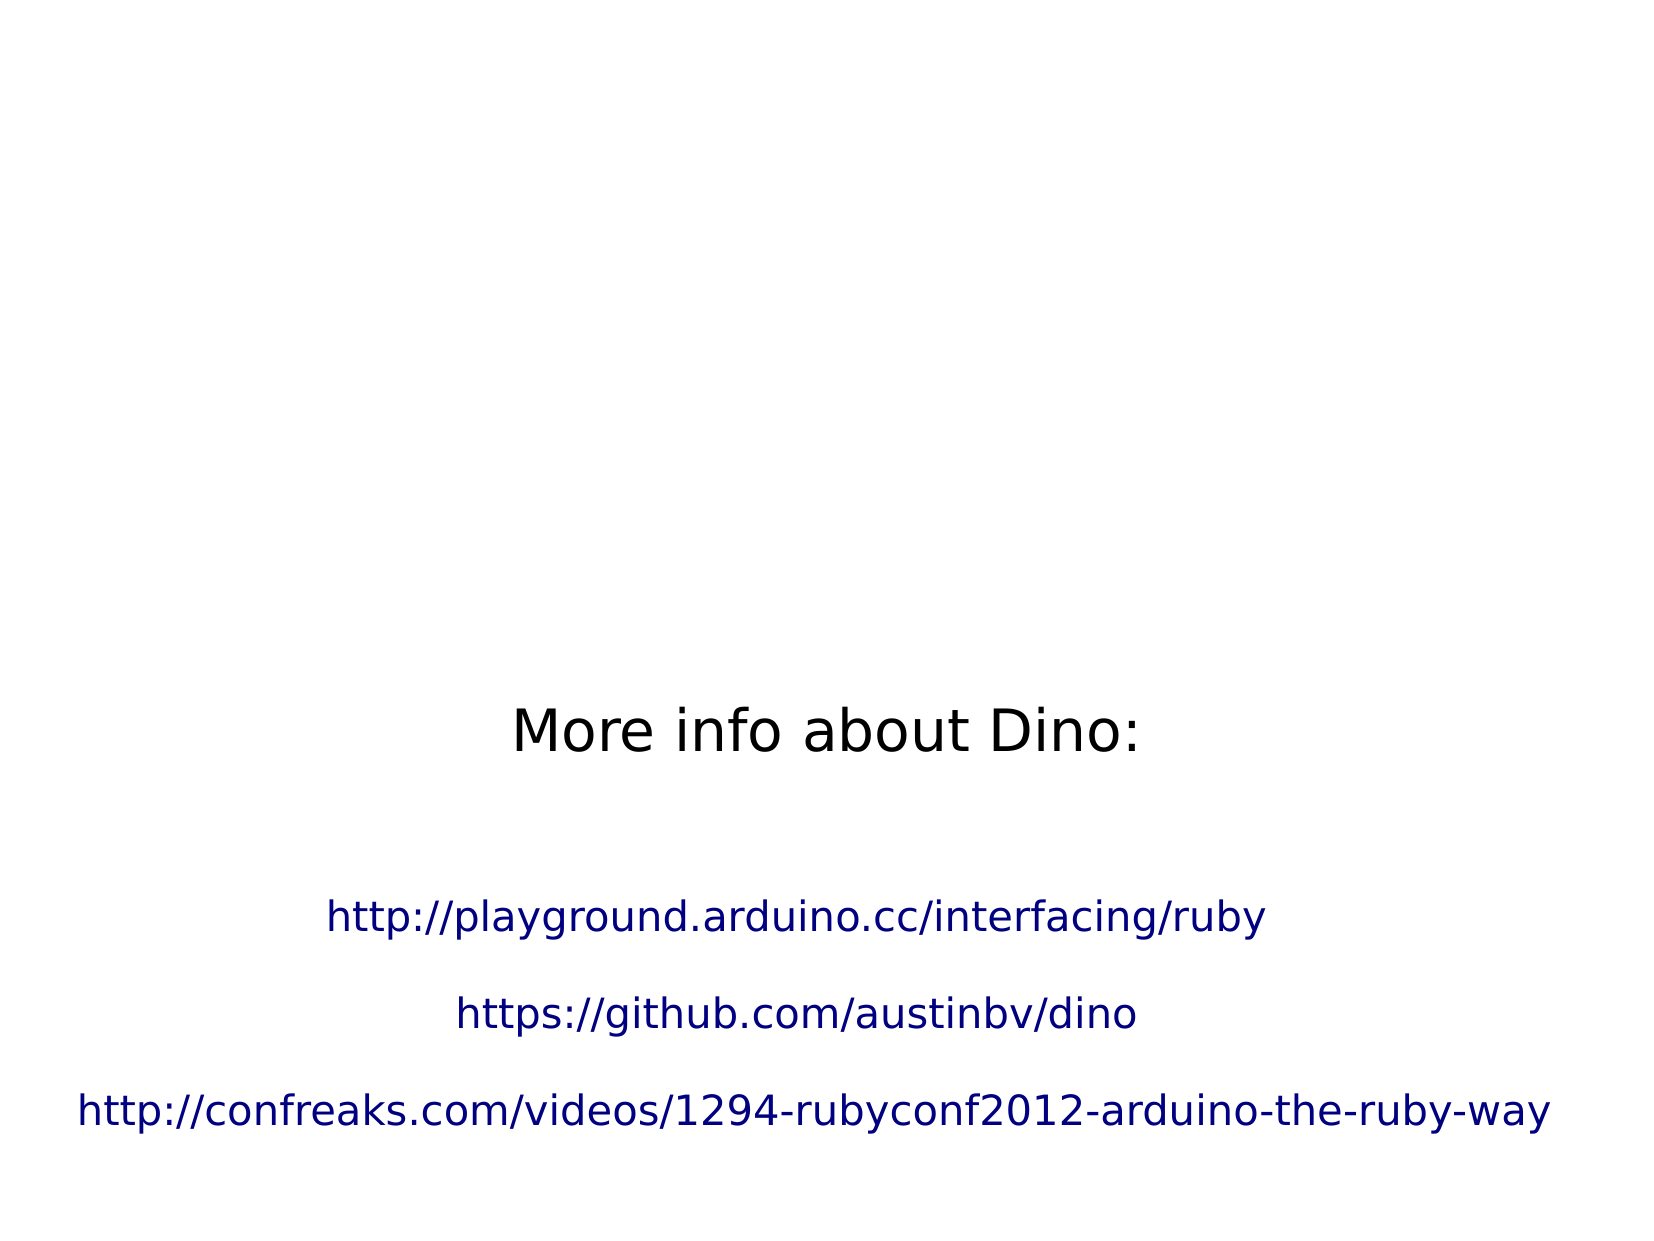

More info about Dino:
http://playground.arduino.cc/interfacing/ruby
https://github.com/austinbv/dino
http://confreaks.com/videos/1294-rubyconf2012-arduino-the-ruby-way